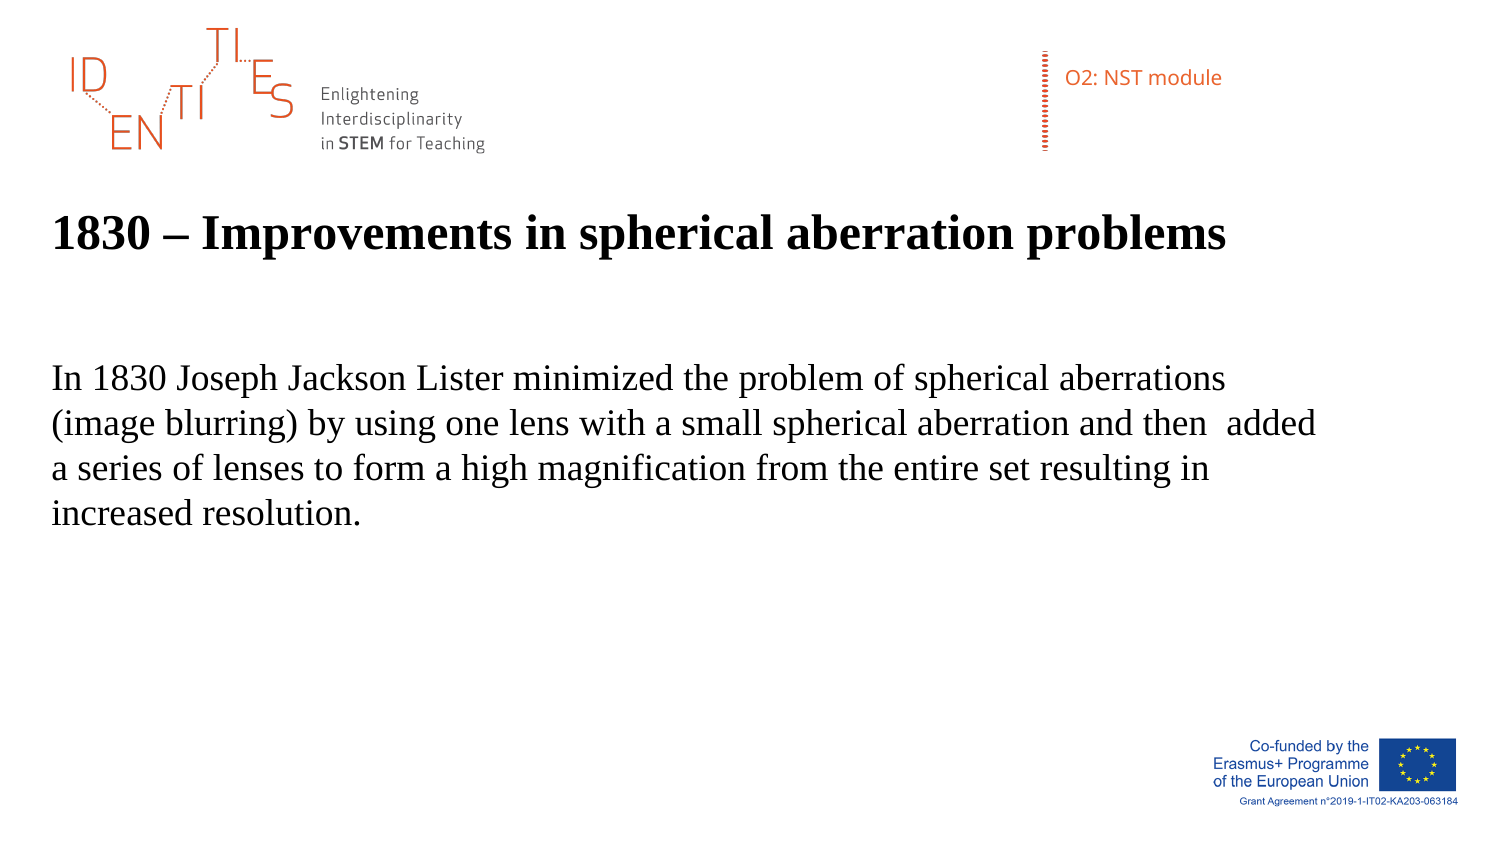

O2: NST module
1830 – Improvements in spherical aberration problems
In 1830 Joseph Jackson Lister minimized the problem of spherical aberrations (image blurring) by using one lens with a small spherical aberration and then added a series of lenses to form a high magnification from the entire set resulting in increased resolution.